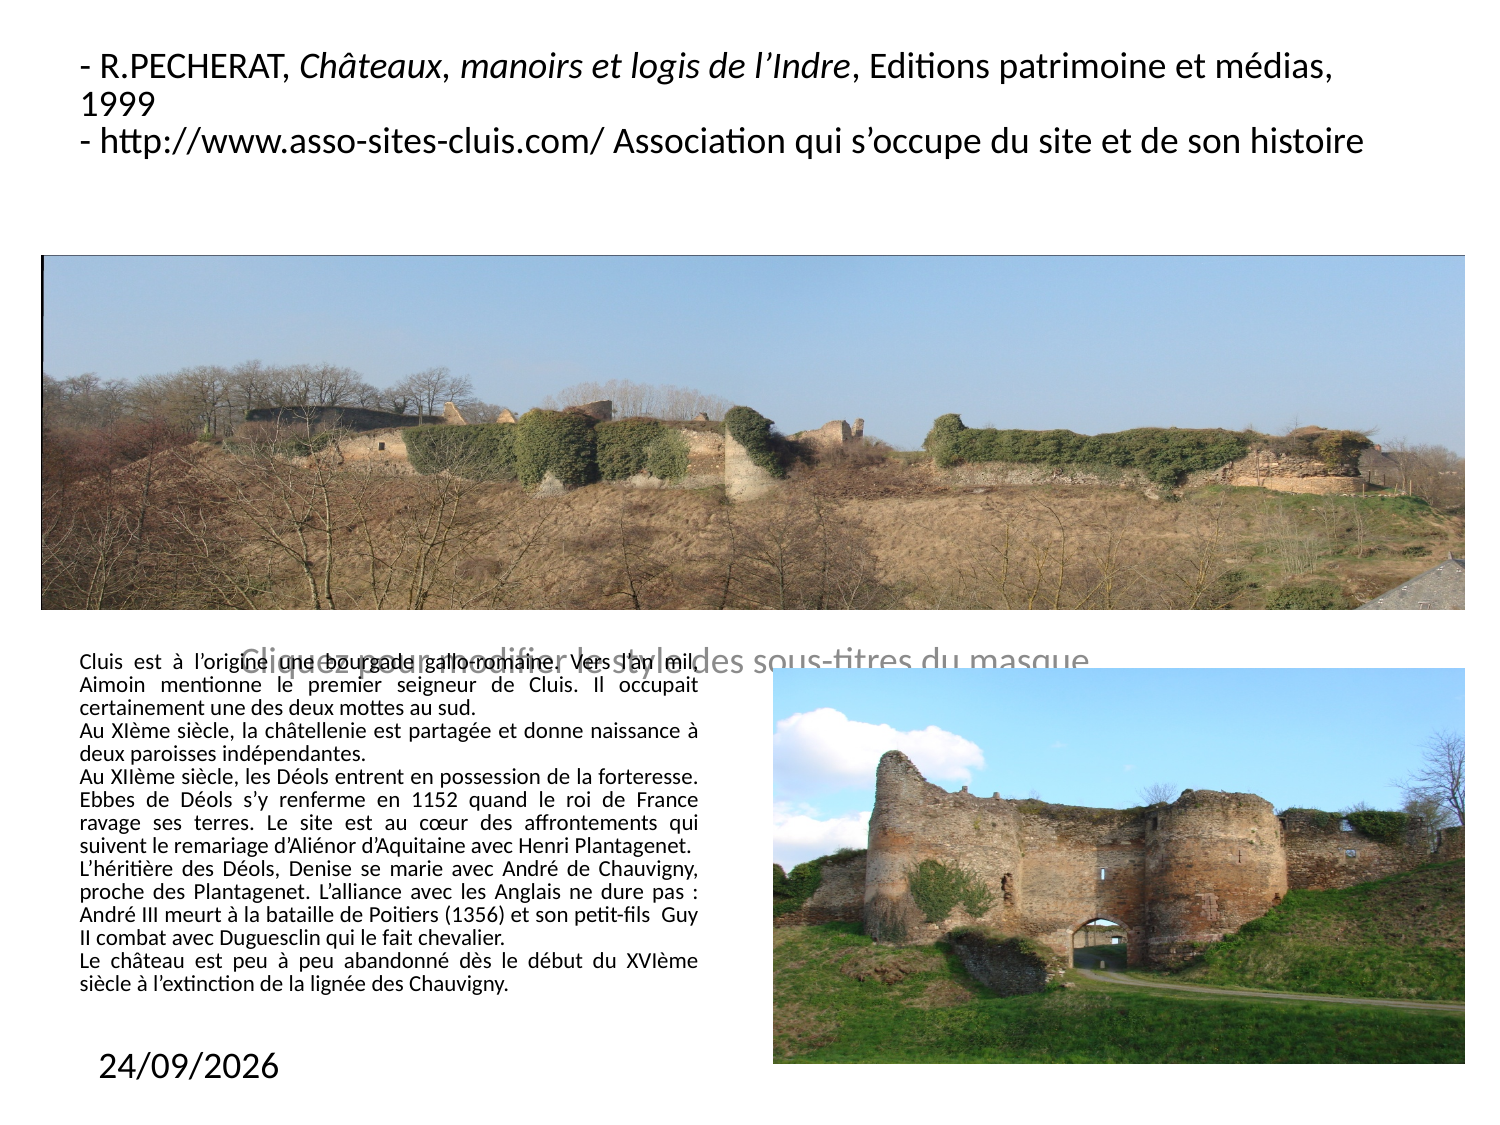

- R.PECHERAT, Châteaux, manoirs et logis de l’Indre, Editions patrimoine et médias, 1999
- http://www.asso-sites-cluis.com/ Association qui s’occupe du site et de son histoire
#
Cluis est à l’origine une bourgade gallo-romaine. Vers l’an mil, Aimoin mentionne le premier seigneur de Cluis. Il occupait certainement une des deux mottes au sud.
Au XIème siècle, la châtellenie est partagée et donne naissance à deux paroisses indépendantes.
Au XIIème siècle, les Déols entrent en possession de la forteresse. Ebbes de Déols s’y renferme en 1152 quand le roi de France ravage ses terres. Le site est au cœur des affrontements qui suivent le remariage d’Aliénor d’Aquitaine avec Henri Plantagenet.
L’héritière des Déols, Denise se marie avec André de Chauvigny, proche des Plantagenet. L’alliance avec les Anglais ne dure pas : André III meurt à la bataille de Poitiers (1356) et son petit-fils Guy II combat avec Duguesclin qui le fait chevalier.
Le château est peu à peu abandonné dès le début du XVIème siècle à l’extinction de la lignée des Chauvigny.